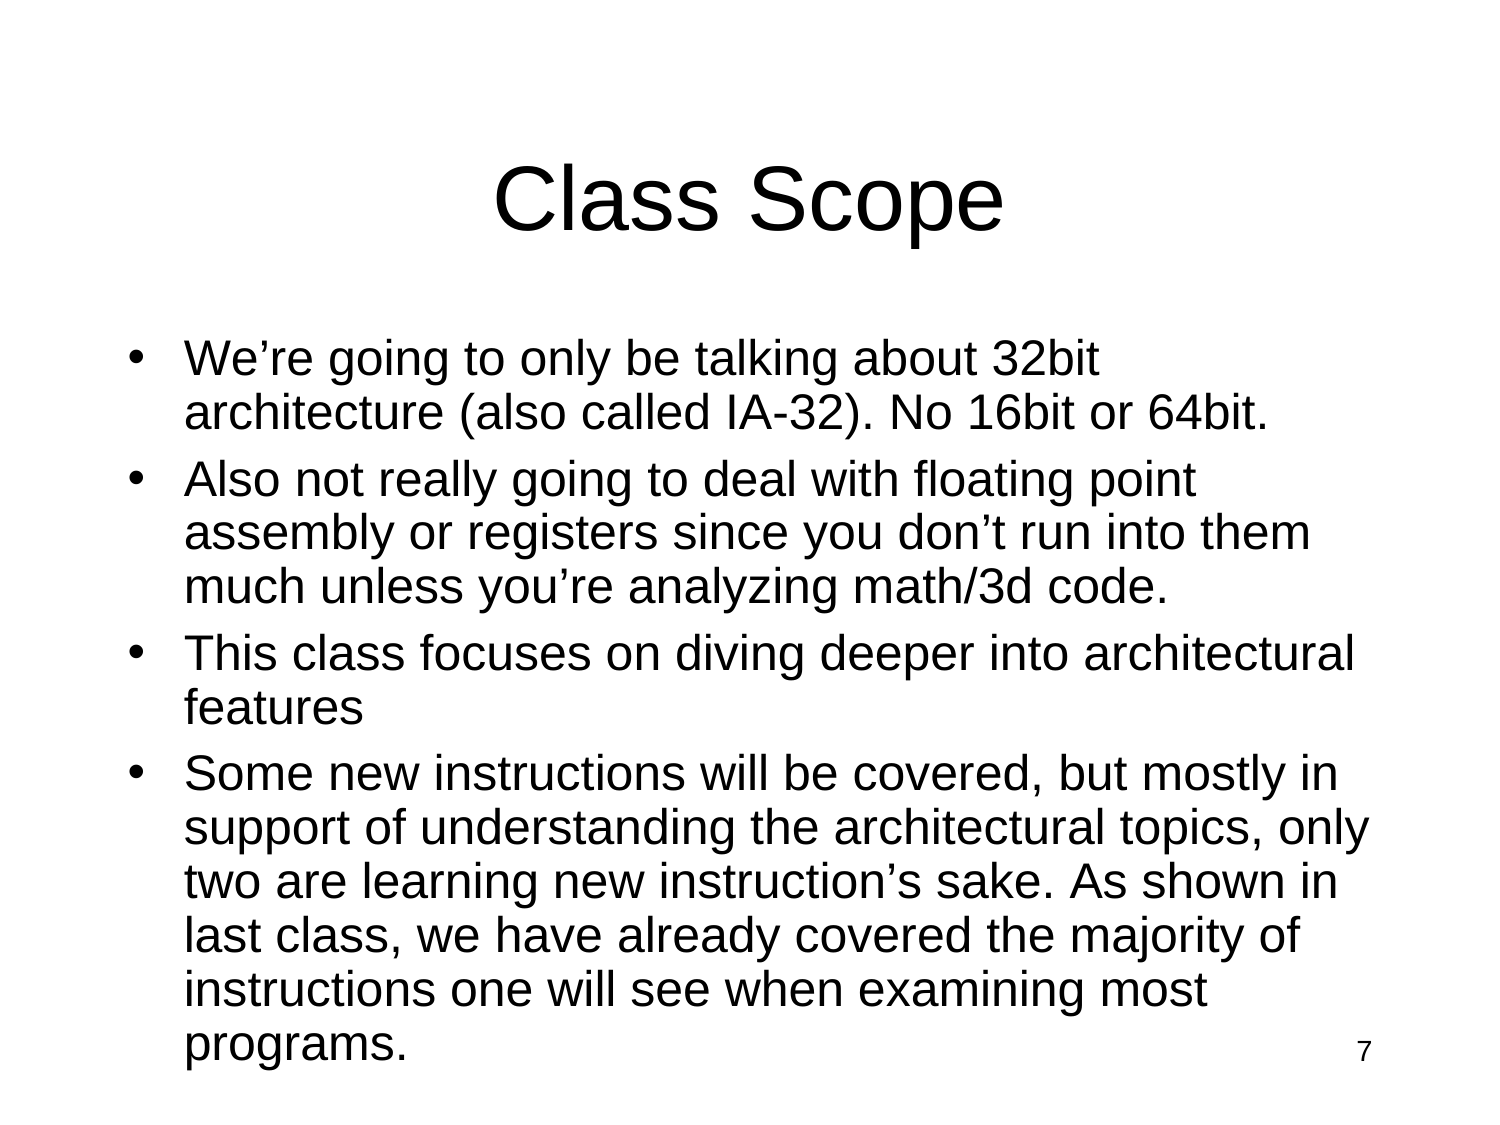

# Class Scope
We’re going to only be talking about 32bit architecture (also called IA-32). No 16bit or 64bit.
Also not really going to deal with floating point assembly or registers since you don’t run into them much unless you’re analyzing math/3d code.
This class focuses on diving deeper into architectural features
Some new instructions will be covered, but mostly in support of understanding the architectural topics, only two are learning new instruction’s sake. As shown in last class, we have already covered the majority of instructions one will see when examining most programs.